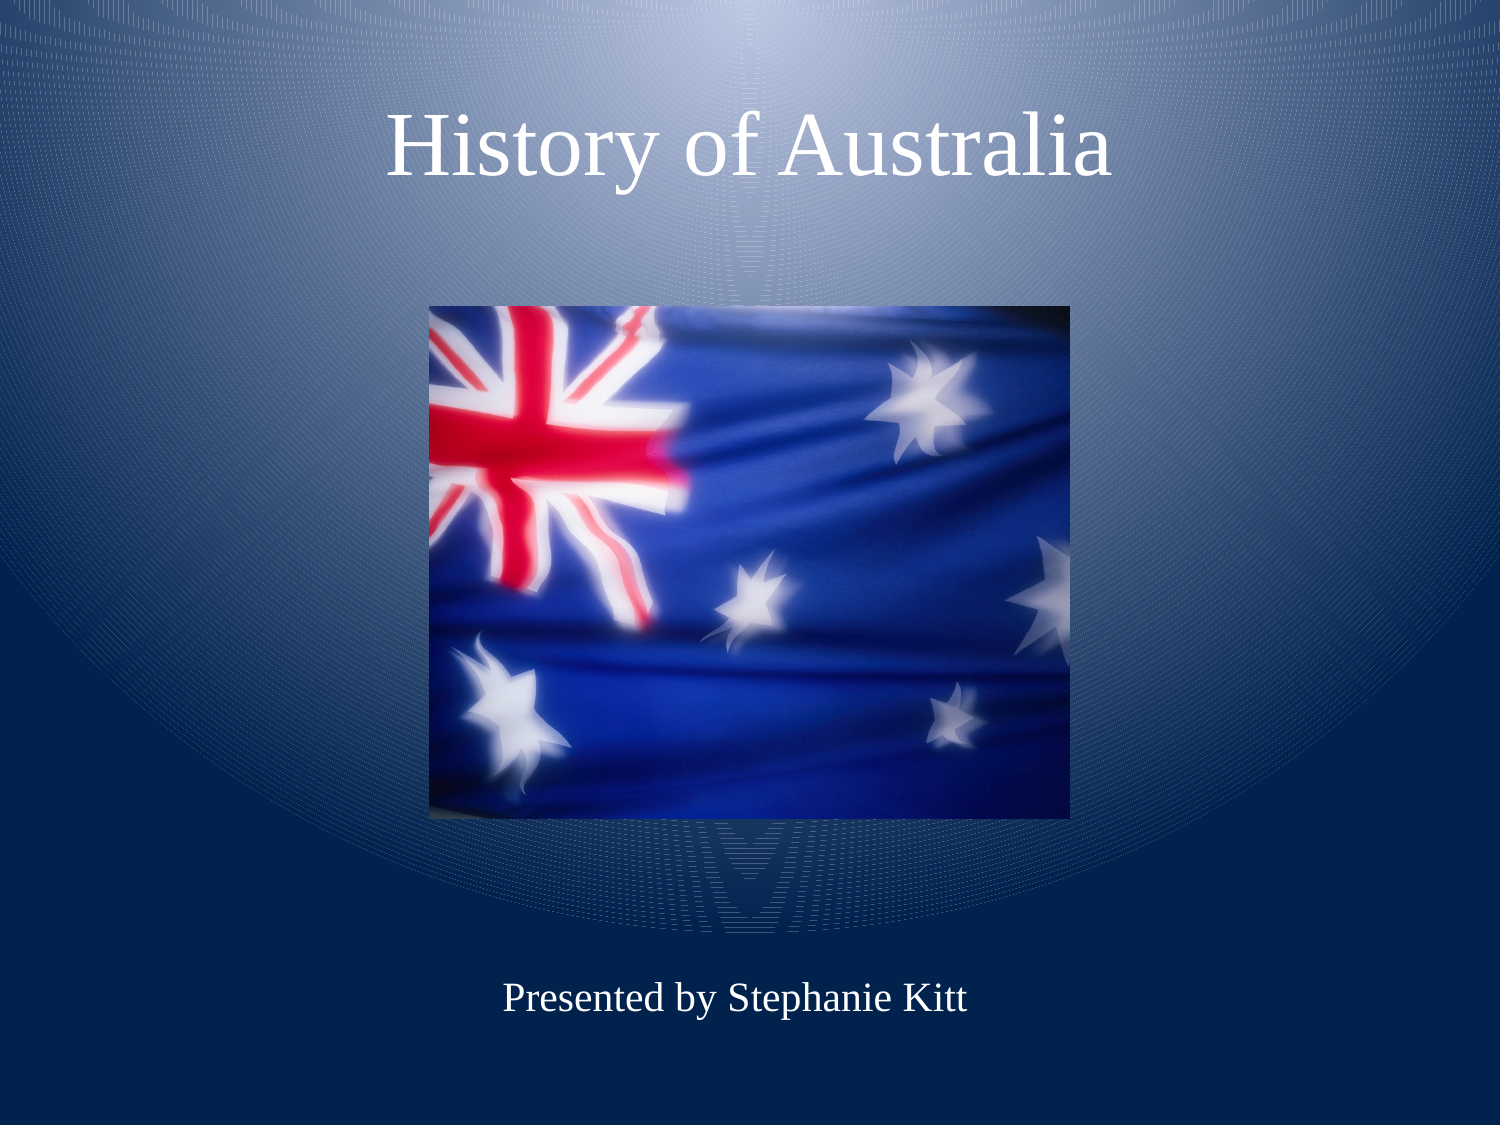

# History of Australia
Presented by Stephanie Kitt